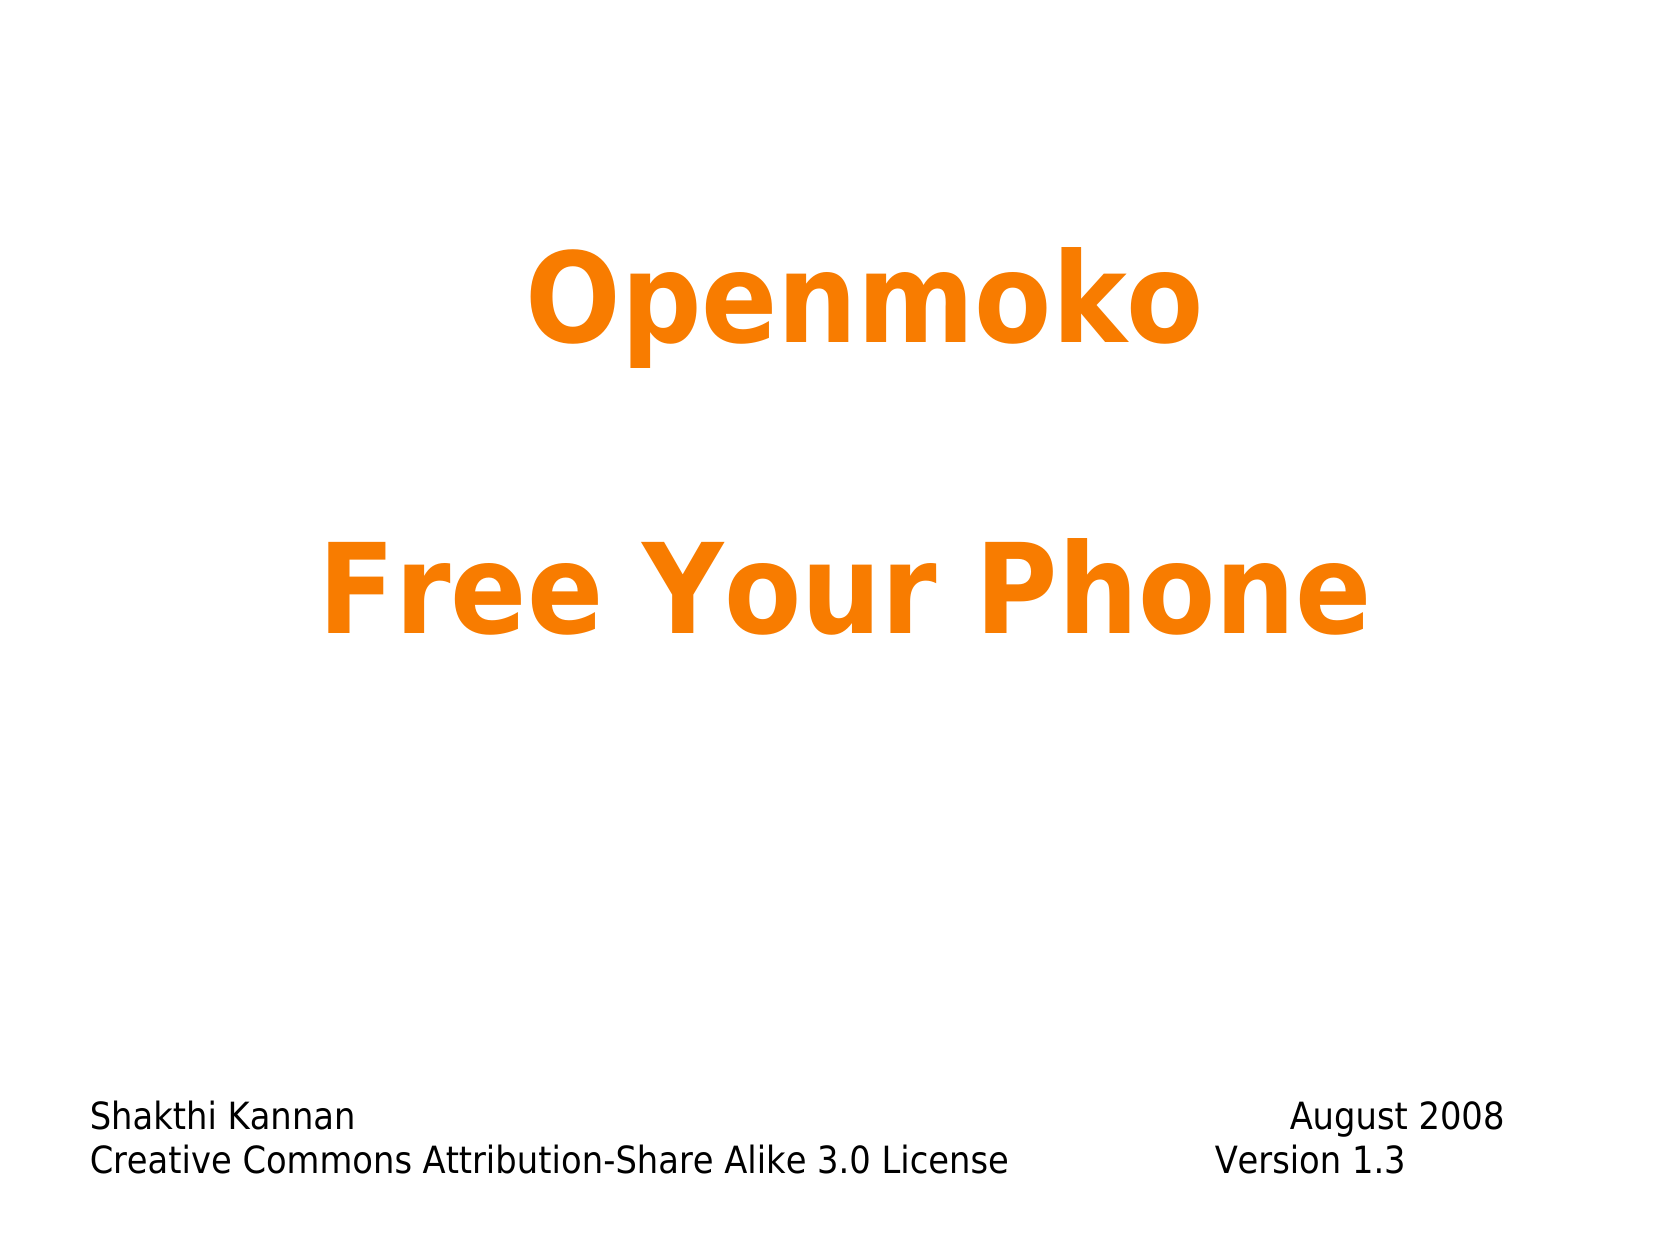

Openmoko
Free Your Phone
Shakthi Kannan												 	August 2008
Creative Commons Attribution-Share Alike 3.0 License			Version 1.3